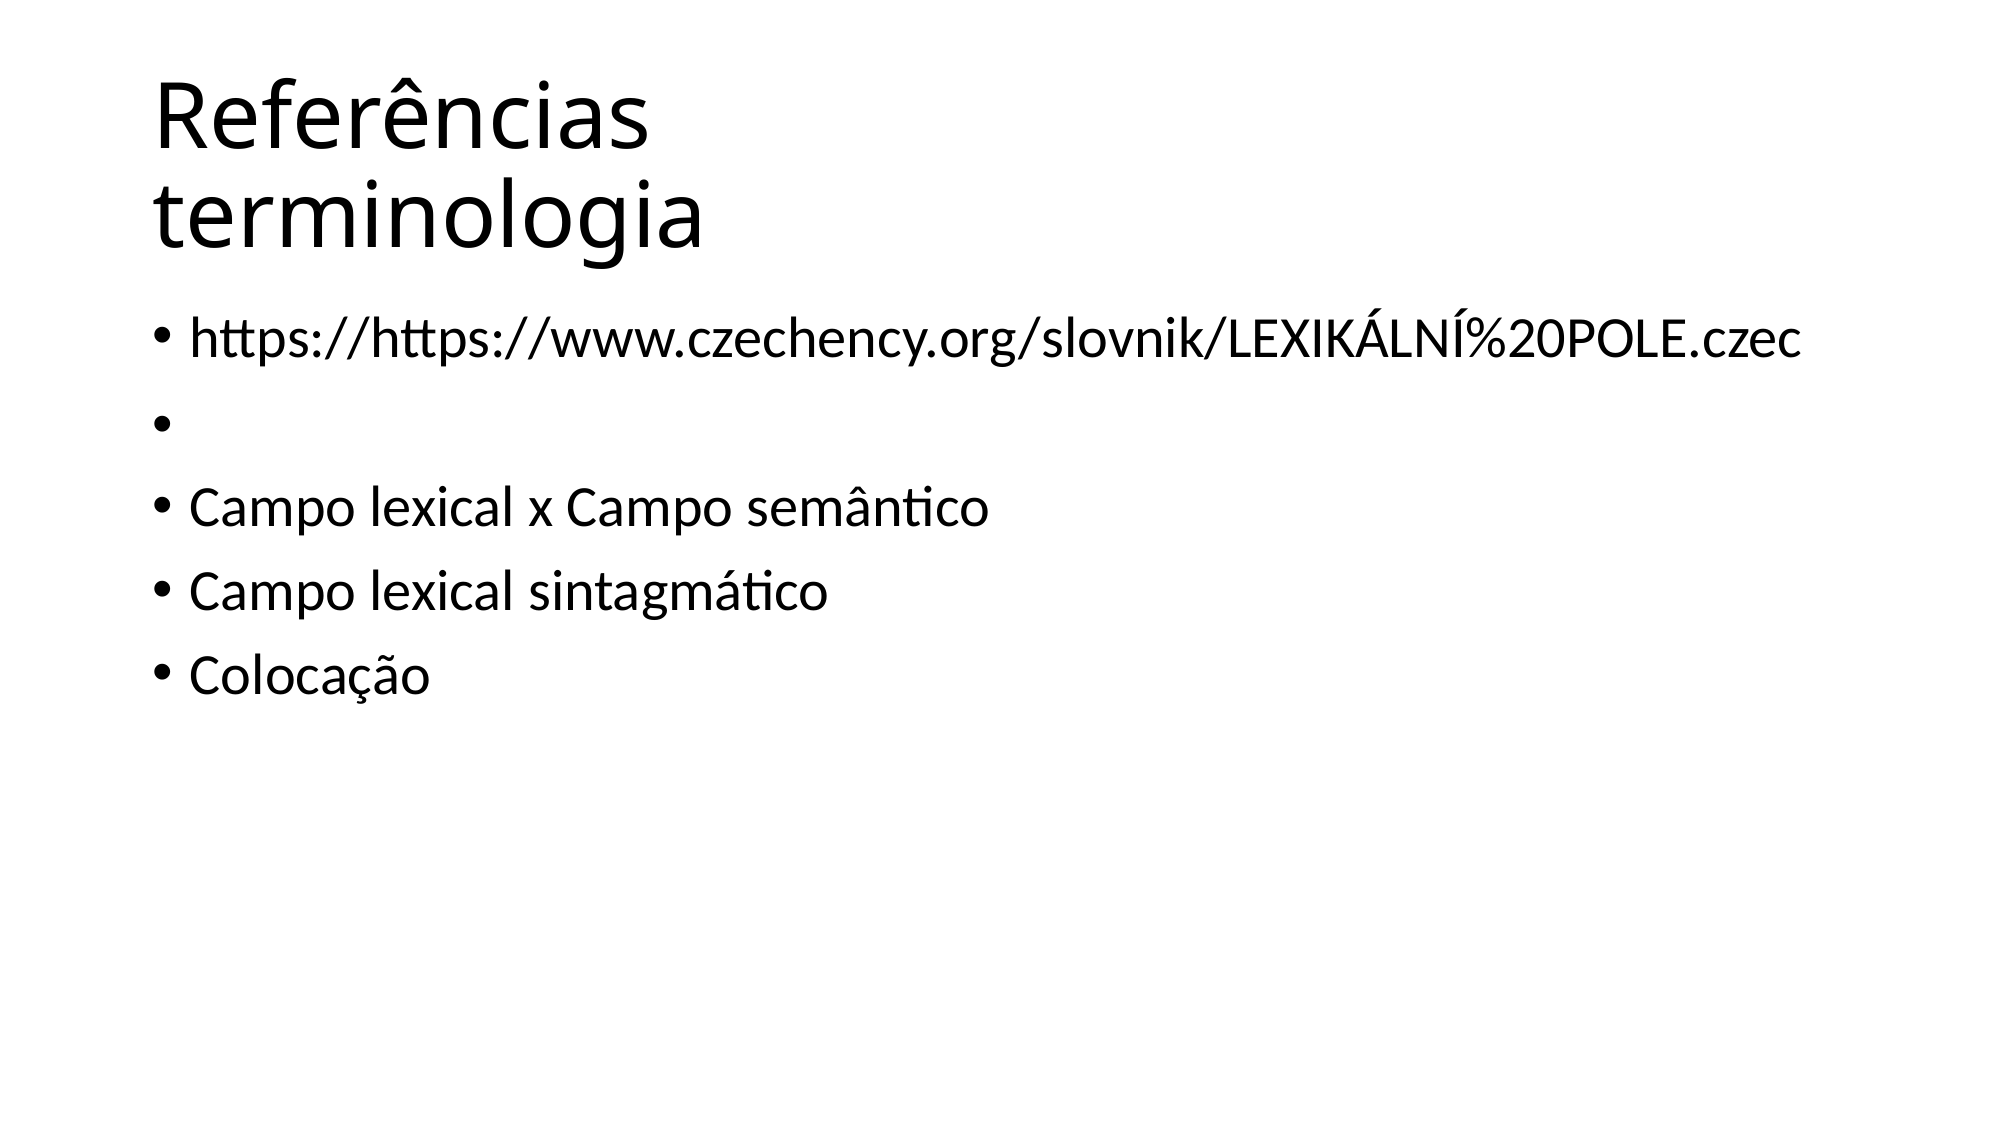

# Referências terminologia
https://https://www.czechency.org/slovnik/LEXIKÁLNÍ%20POLE.czec
Campo lexical x Campo semântico
Campo lexical sintagmático
Colocação